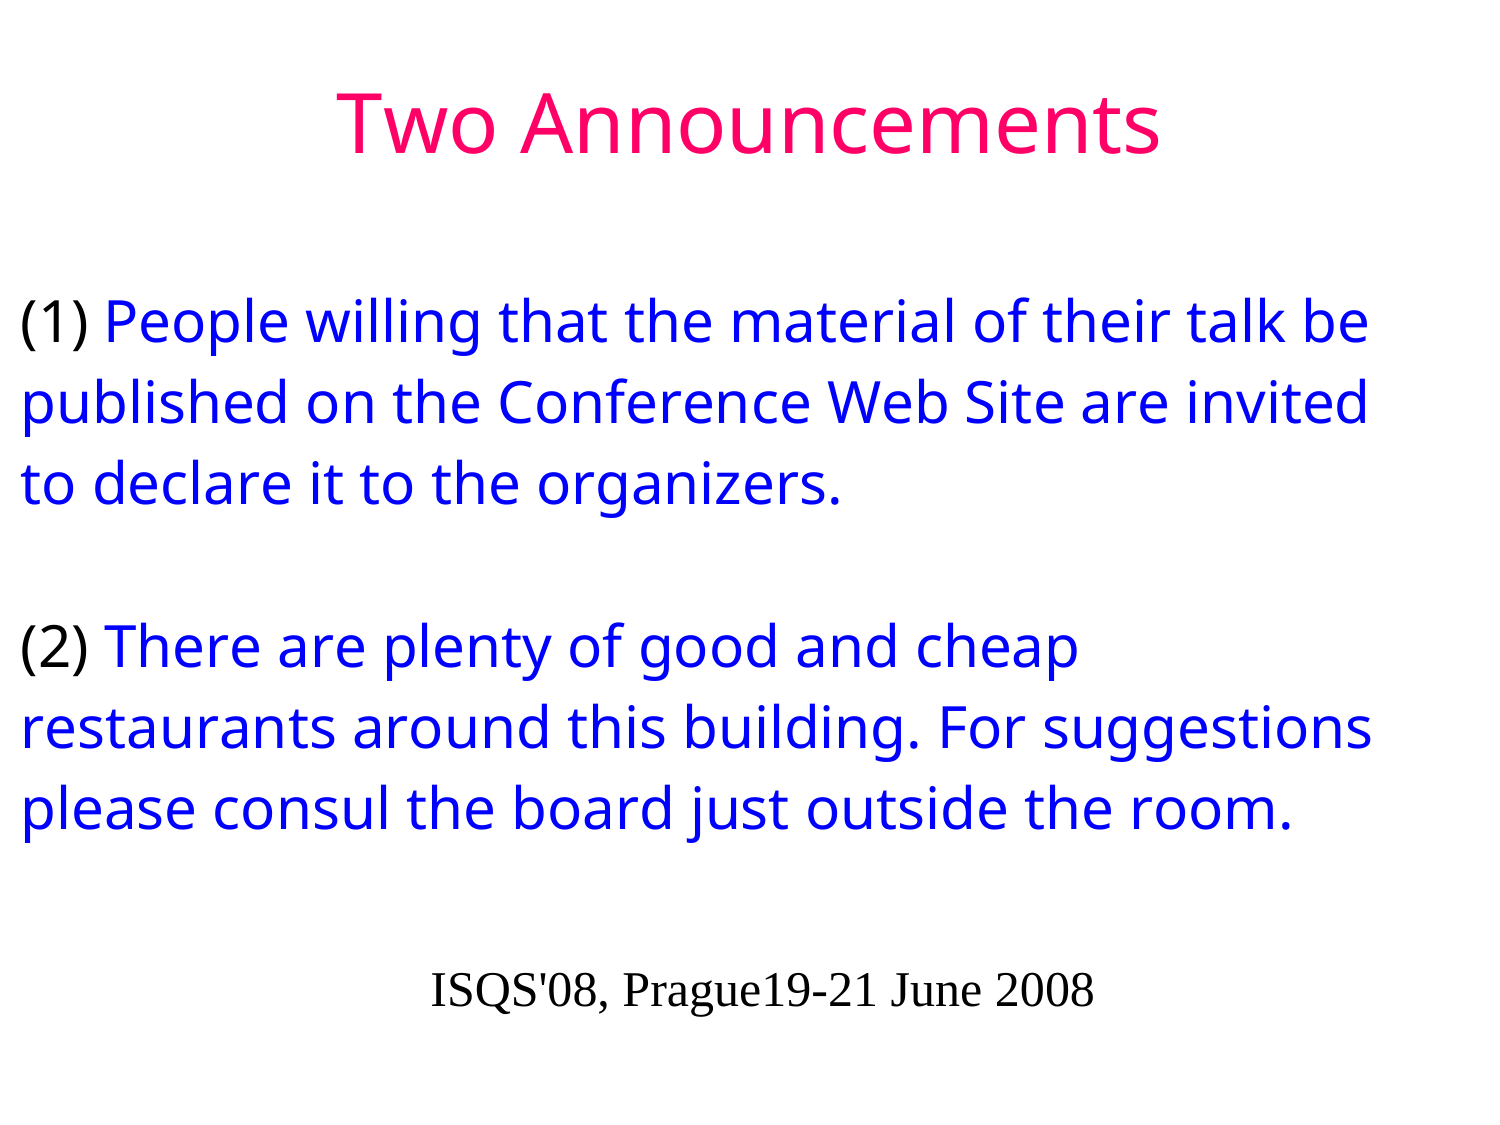

# Two Announcements
(1) People willing that the material of their talk be
published on the Conference Web Site are invited
to declare it to the organizers.
(2) There are plenty of good and cheap
restaurants around this building. For suggestions
please consul the board just outside the room.
ISQS'08, Prague19-21 June 2008